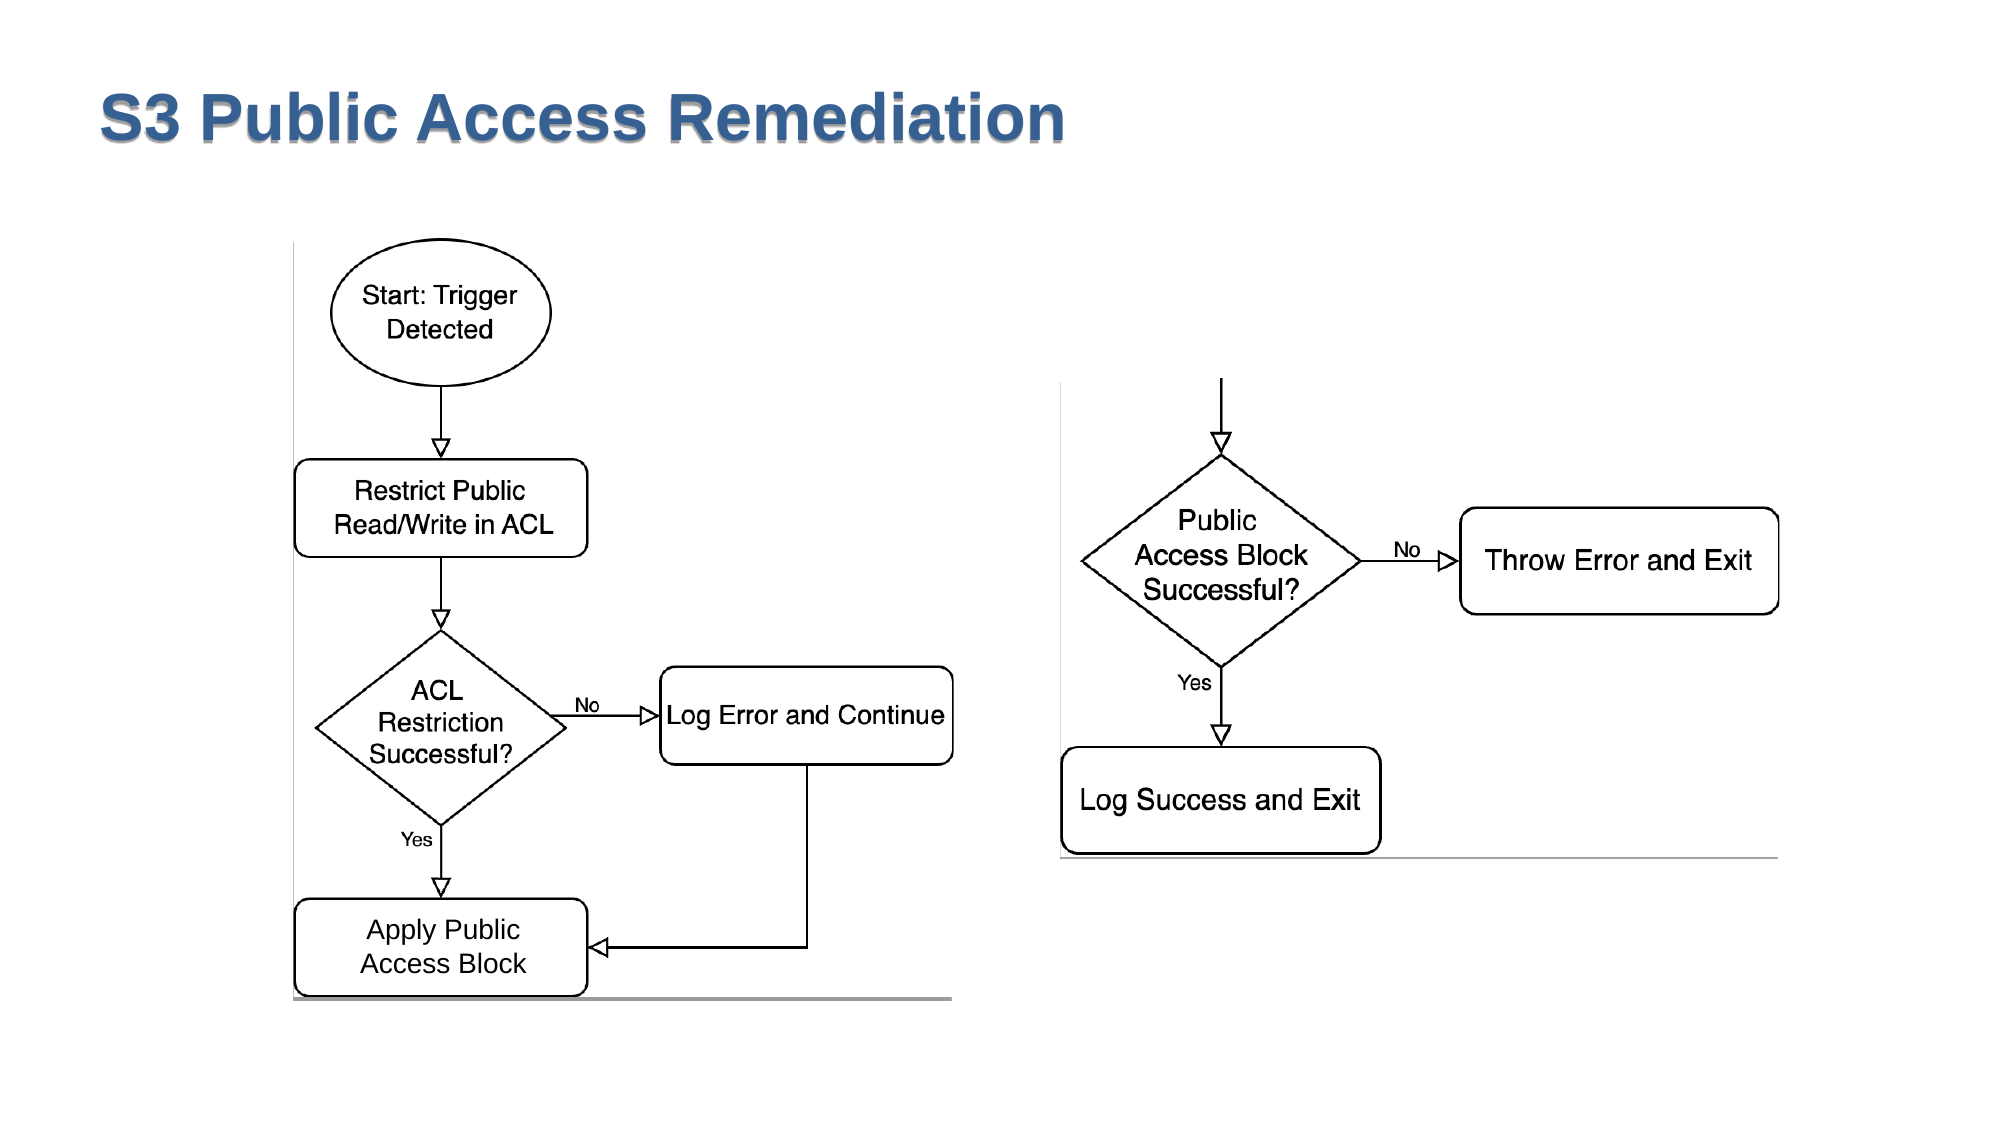

# S3 Public Access Remediation
Apply Public Access Block